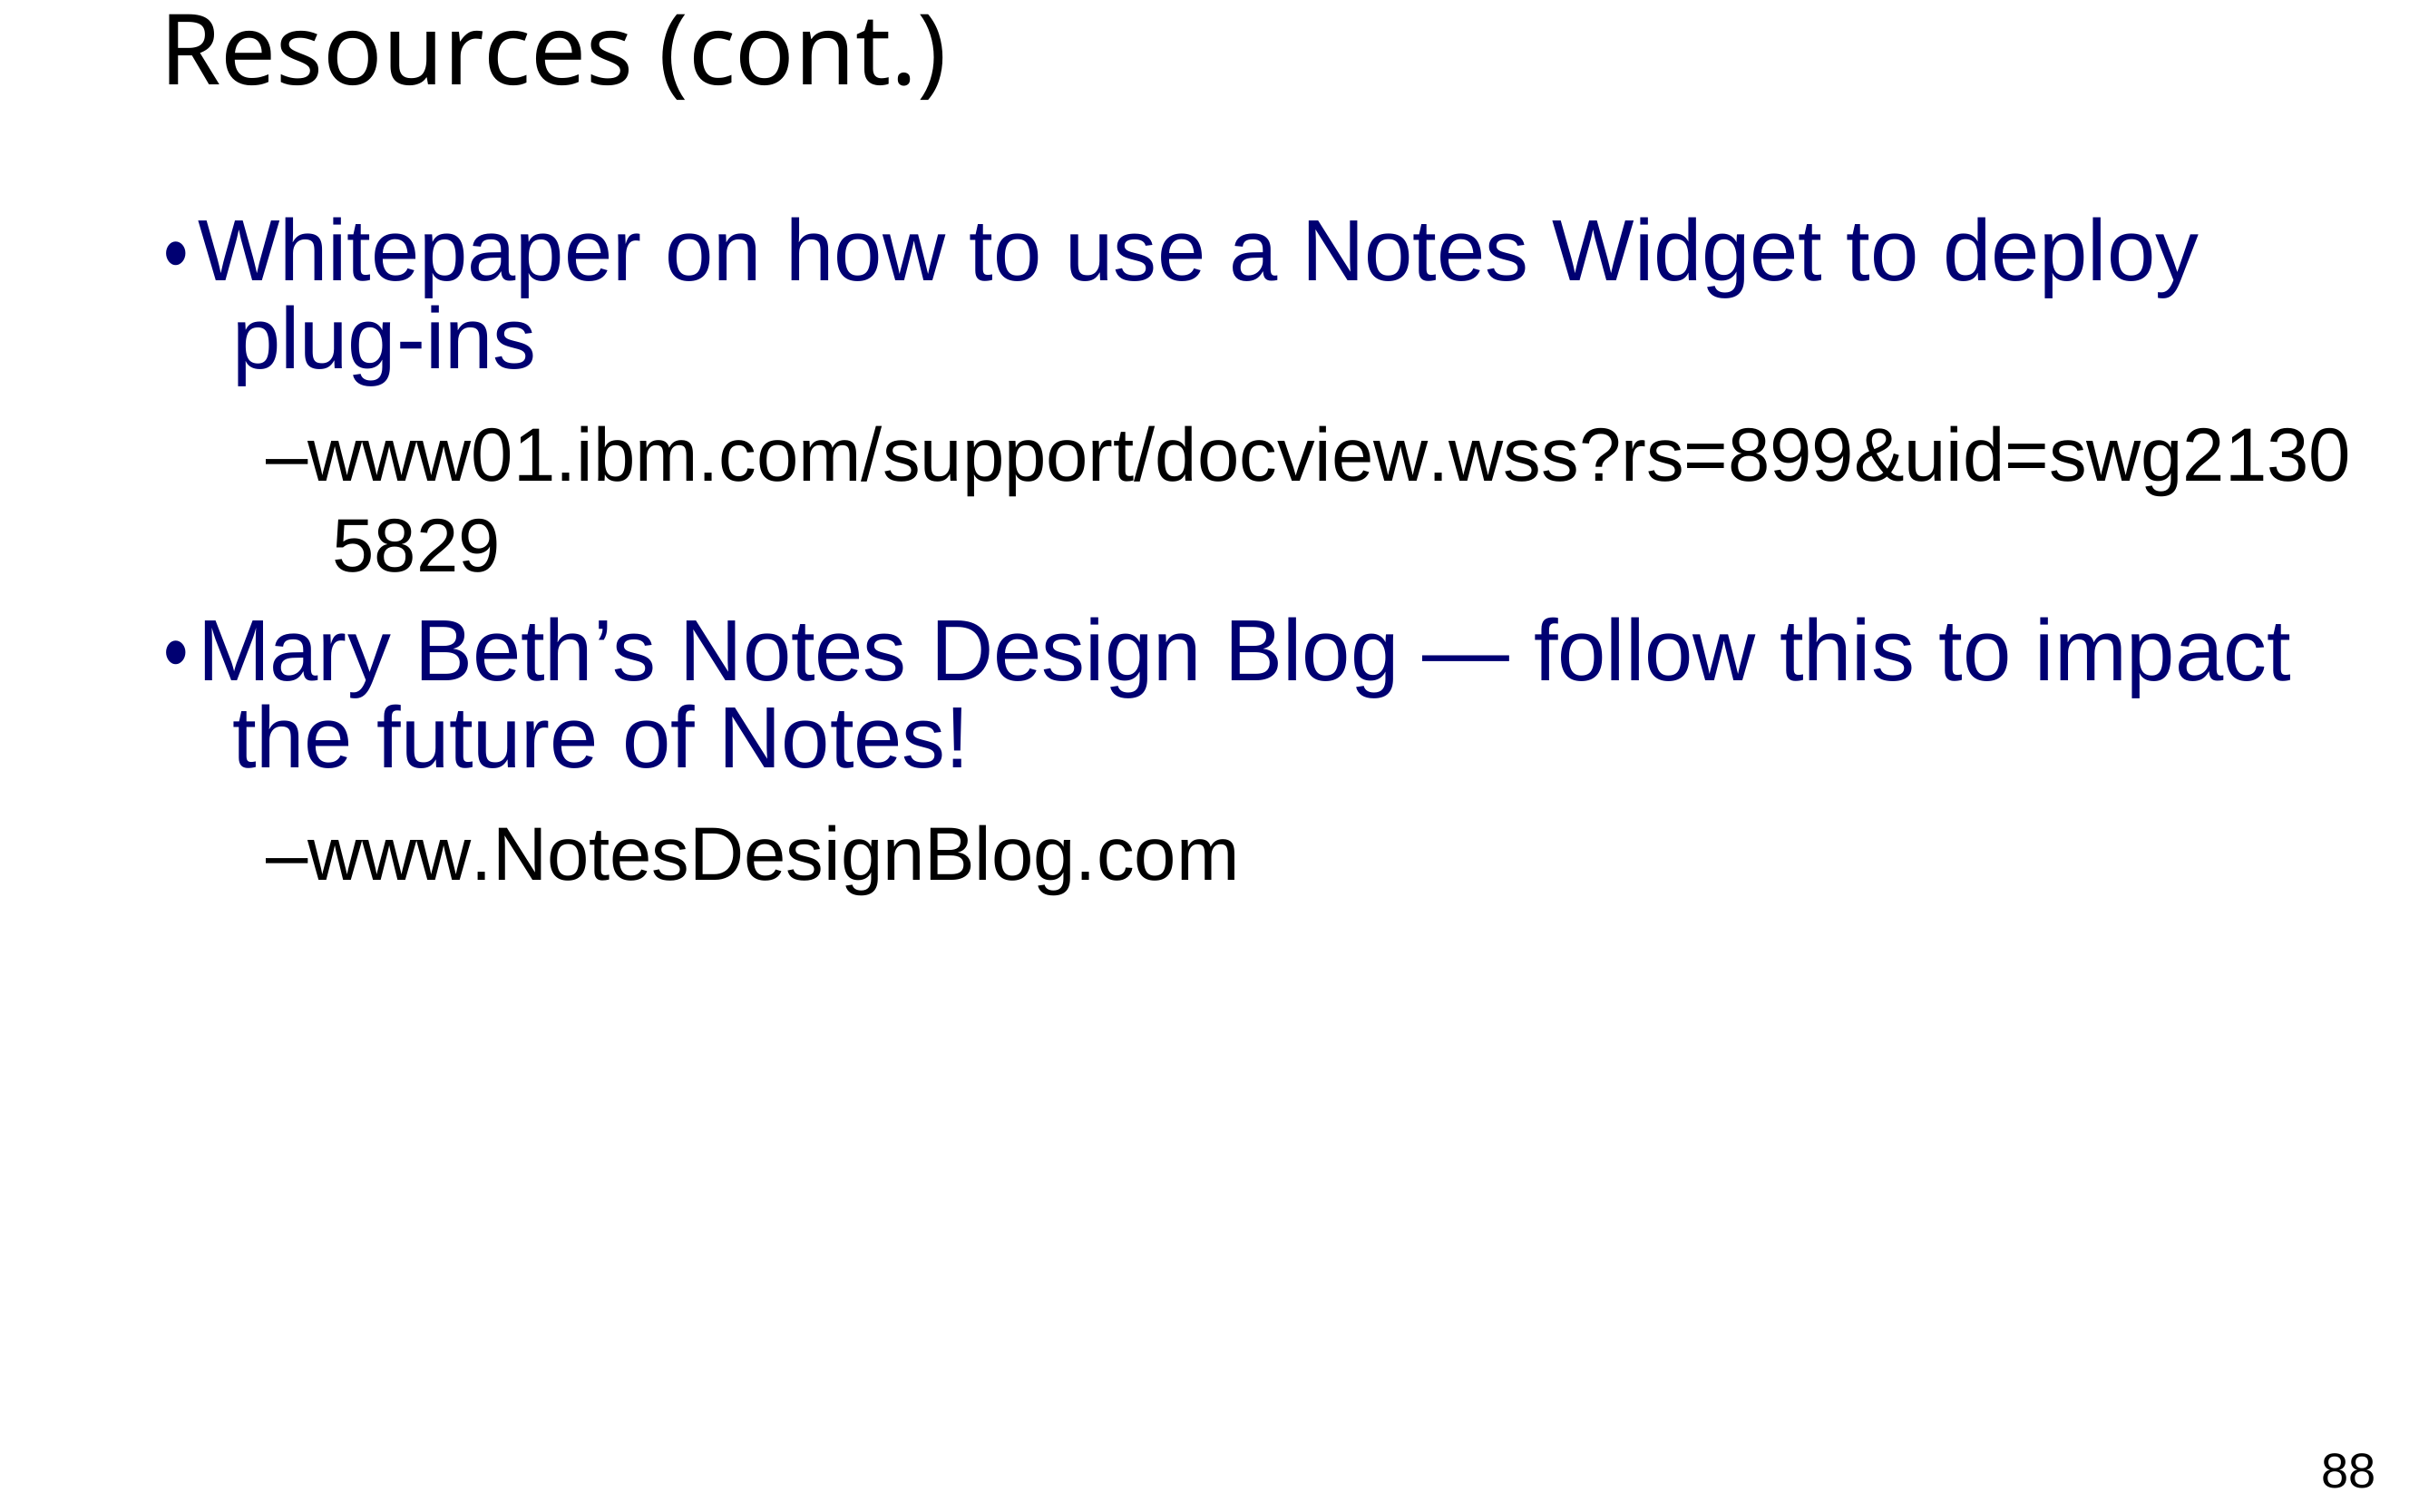

# Resources (cont.)
Whitepaper on how to use a Notes Widget to deploy plug-ins
www­01.ibm.com/support/docview.wss?rs=899&uid=swg2130
5829
Mary Beth’s Notes Design Blog — follow this to impact the future of Notes!
www.NotesDesignBlog.com